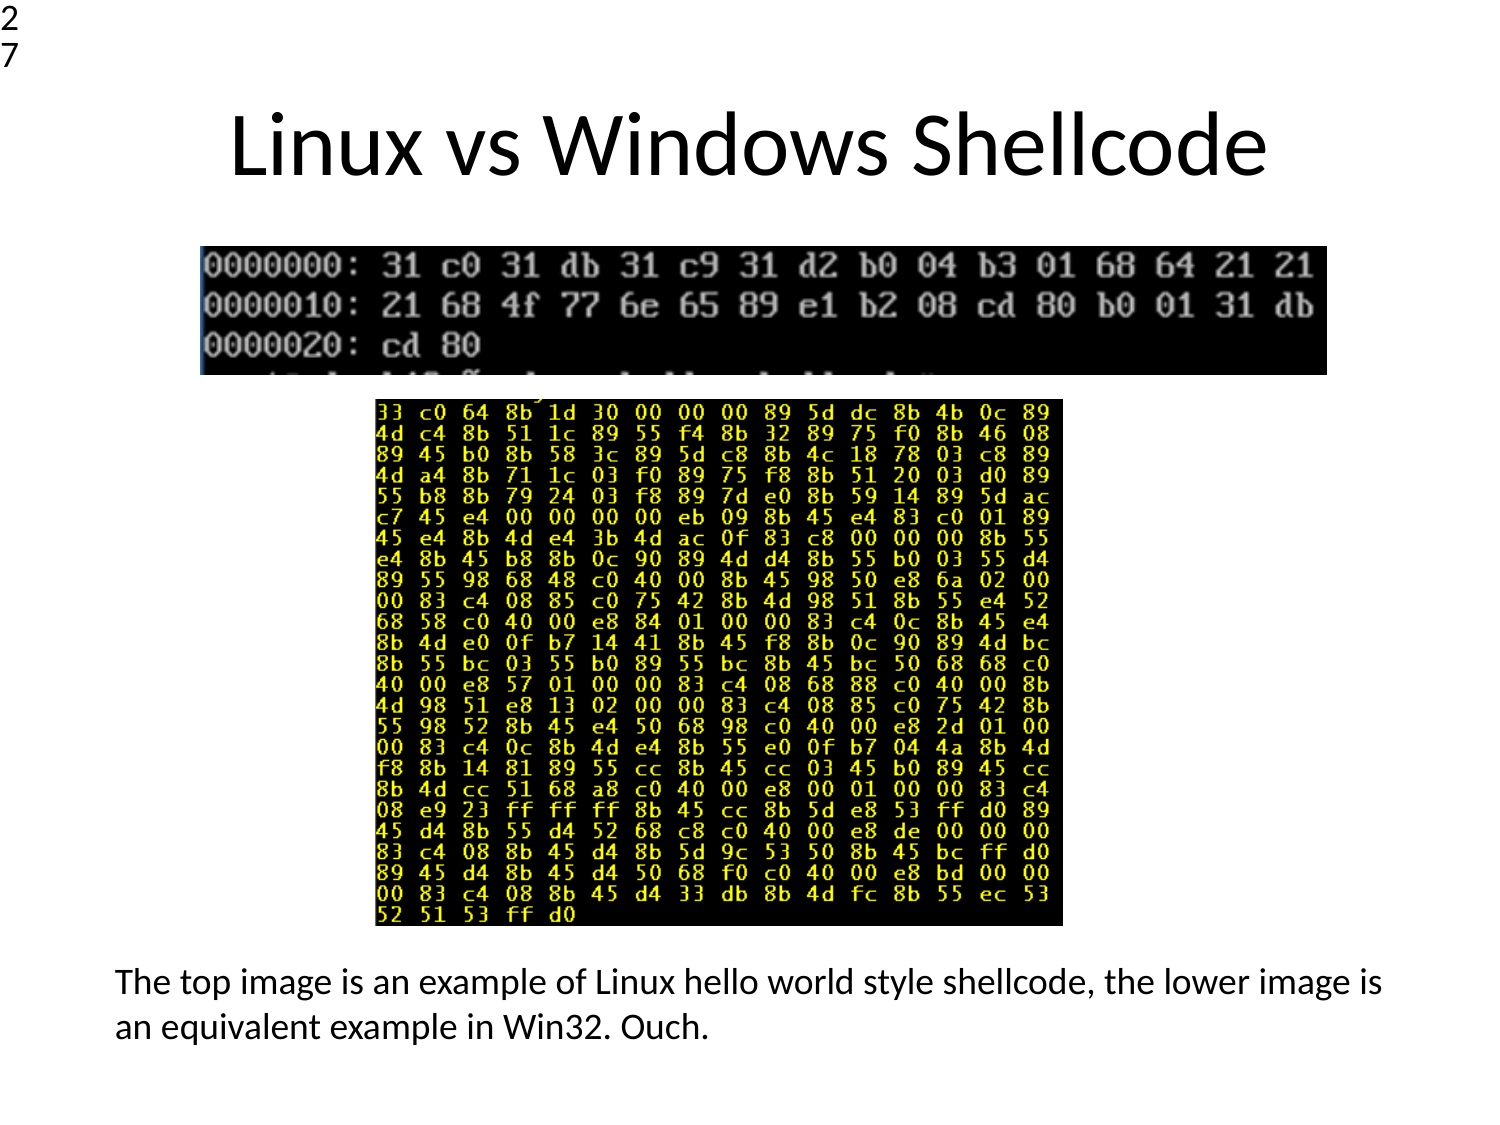

# Linux vs Windows Shellcode
The top image is an example of Linux hello world style shellcode, the lower image is an equivalent example in Win32. Ouch.